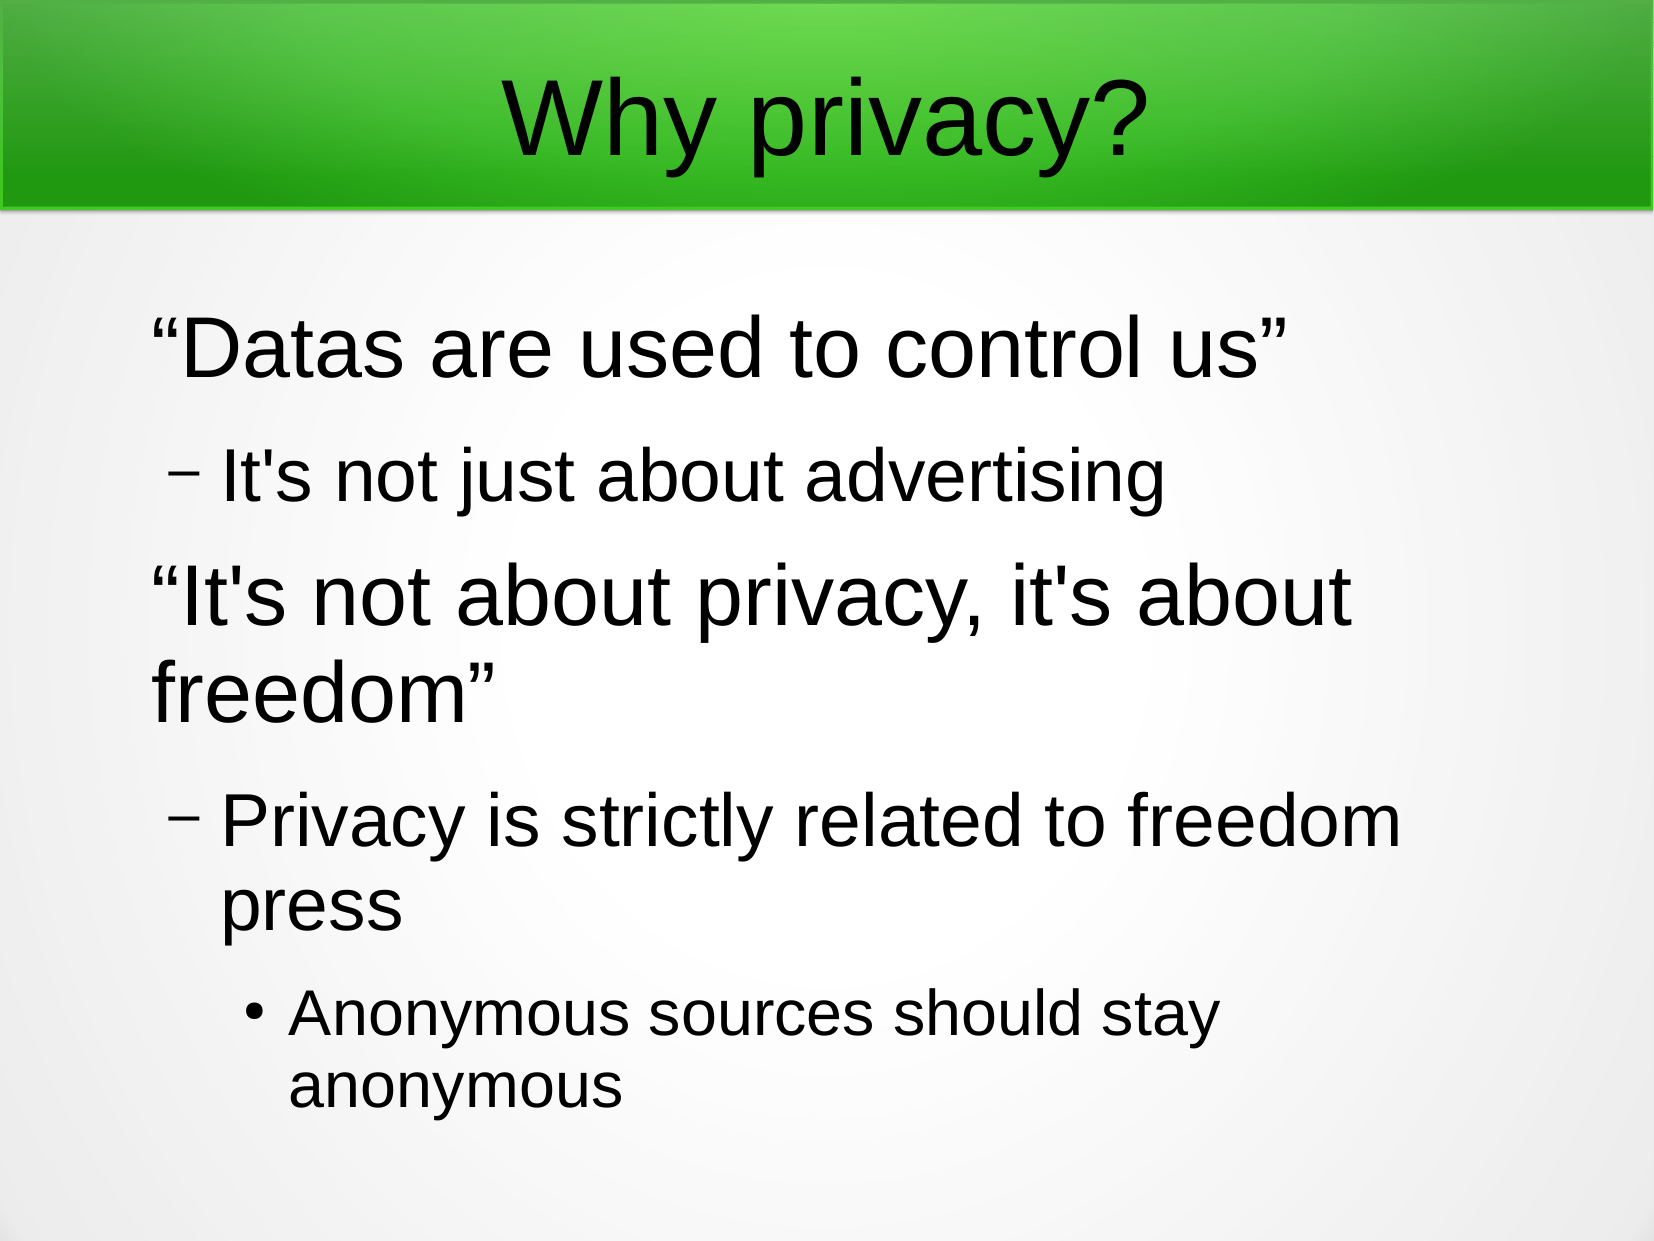

# Why privacy?
“Datas are used to control us”
It's not just about advertising
“It's not about privacy, it's about freedom”
Privacy is strictly related to freedom press
Anonymous sources should stay anonymous